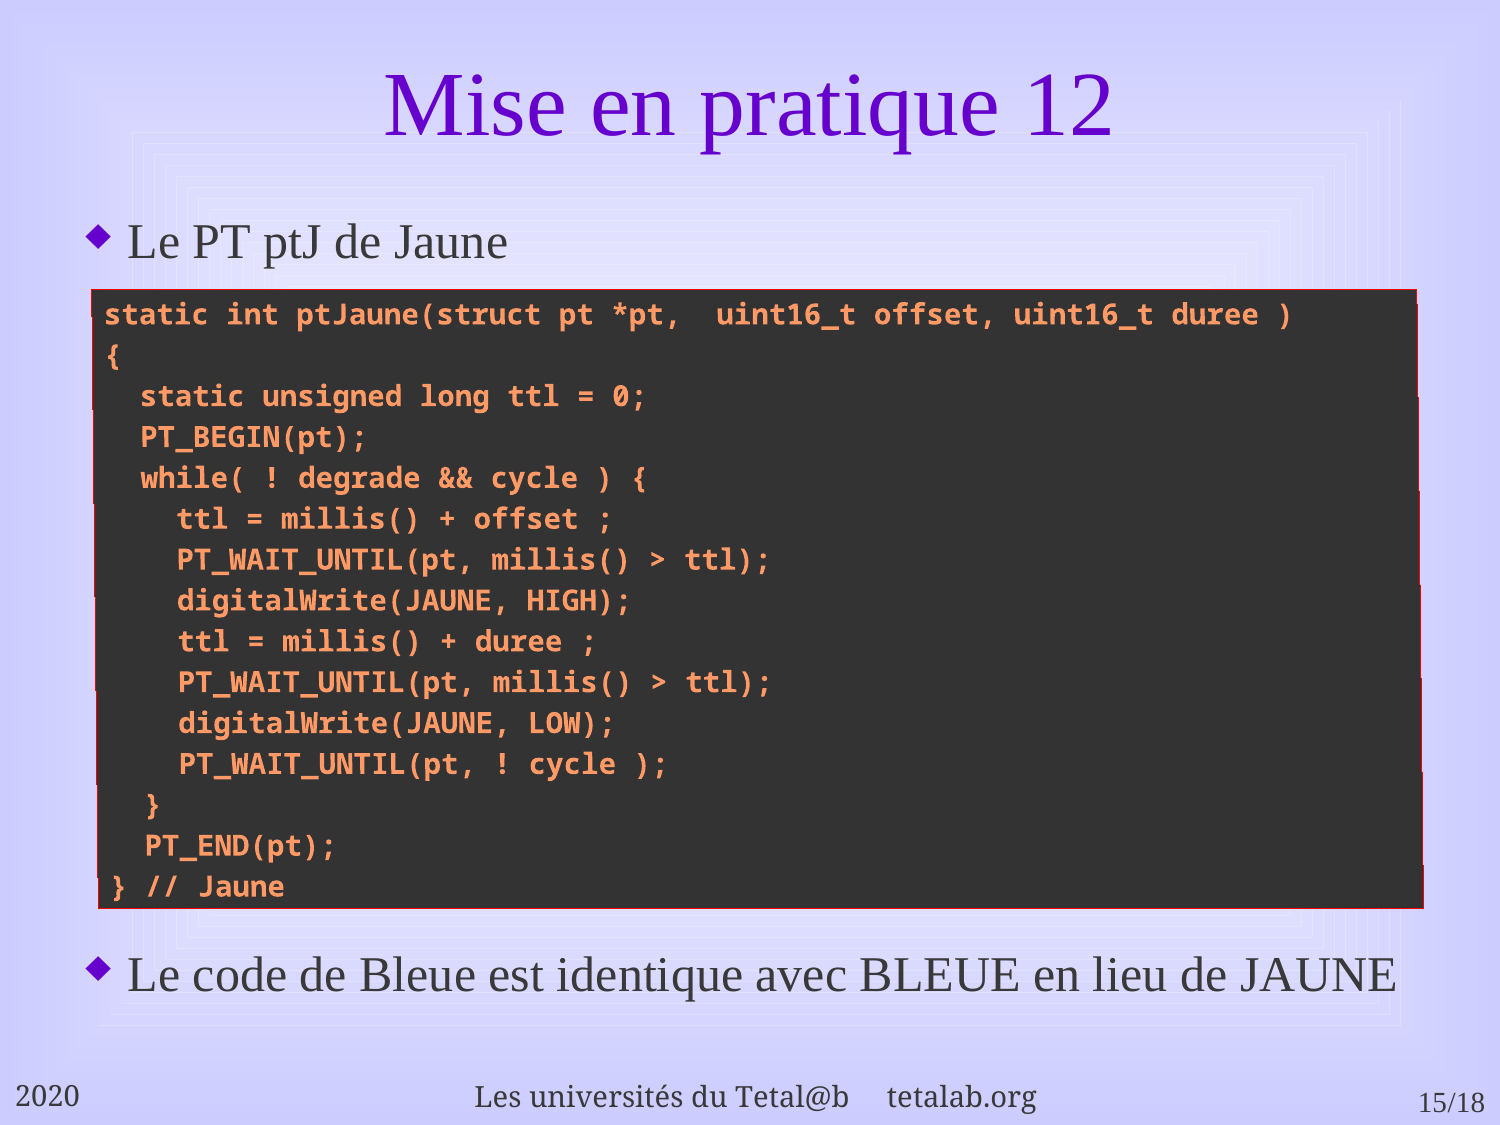

# Mise en pratique 12
Le PT ptJ de Jaune
Le code de Bleue est identique avec BLEUE en lieu de JAUNE
static int ptJaune(struct pt *pt, uint16_t offset, uint16_t duree )
{
 static unsigned long ttl = 0;
 PT_BEGIN(pt);
 while( ! degrade && cycle ) {
 ttl = millis() + offset ;
 PT_WAIT_UNTIL(pt, millis() > ttl);
 digitalWrite(JAUNE, HIGH);
 ttl = millis() + duree ;
 PT_WAIT_UNTIL(pt, millis() > ttl);
 digitalWrite(JAUNE, LOW);
 PT_WAIT_UNTIL(pt, ! cycle );
 }
 PT_END(pt);
} // Jaune
2020
Les universités du Tetal@b tetalab.org
15